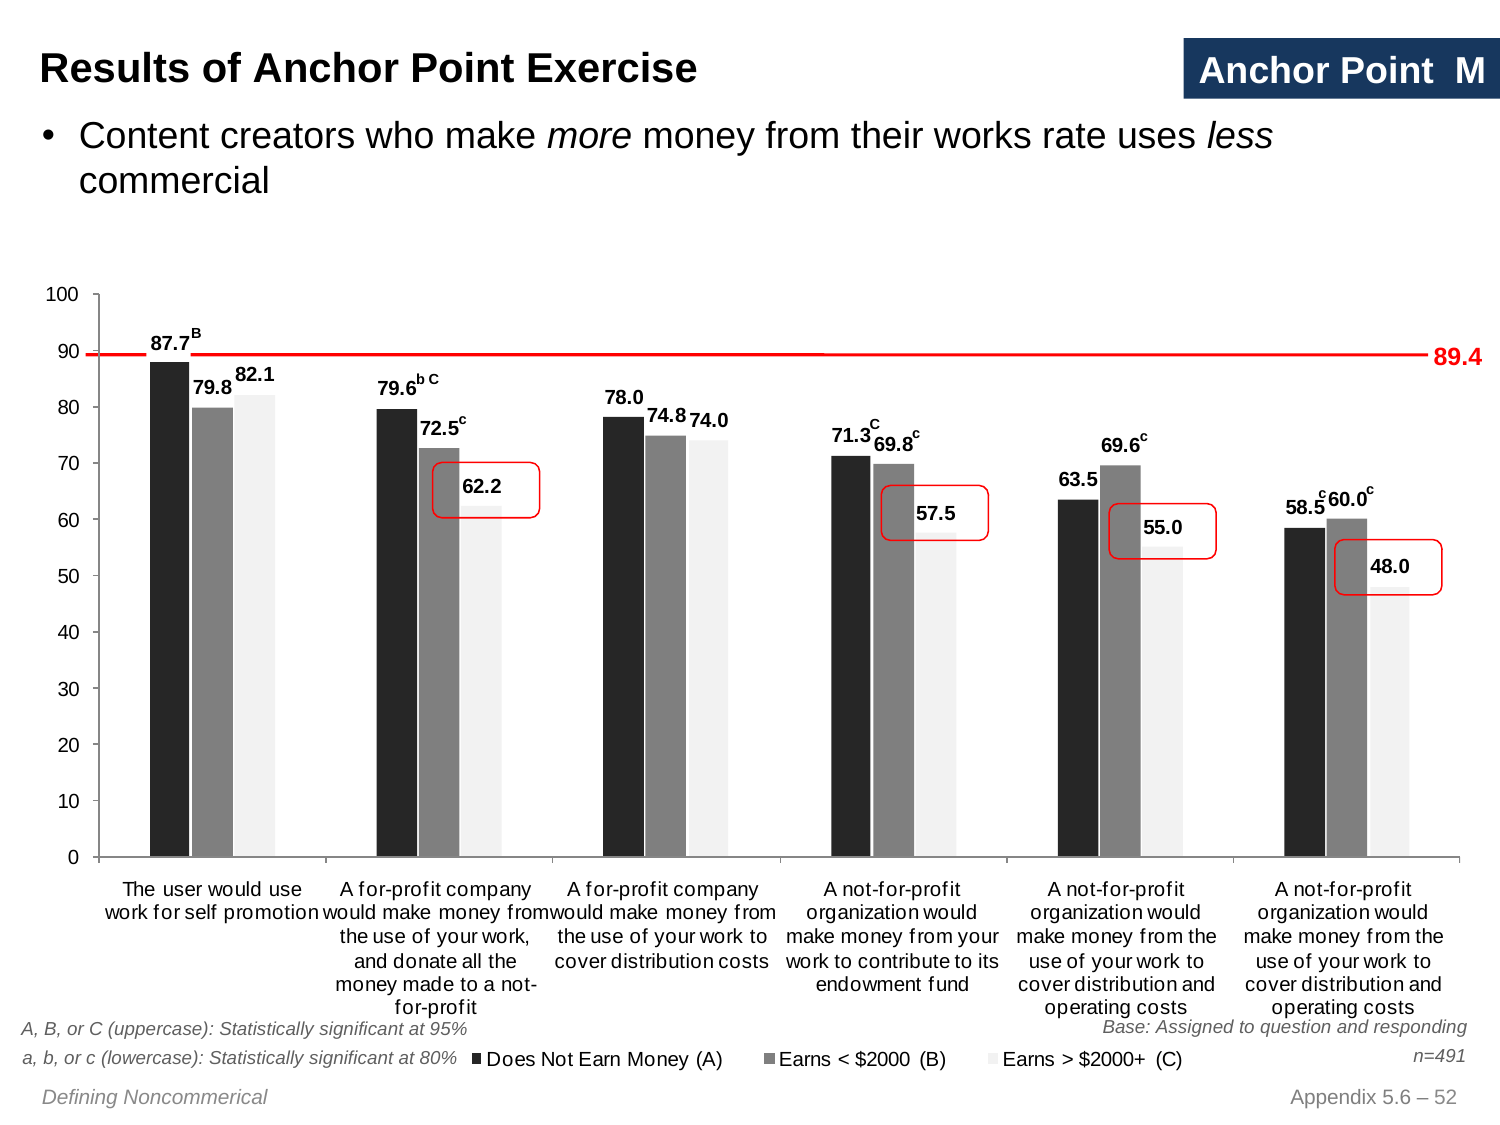

Results of Anchor Point Exercise
Anchor Point M
Content creators who make more money from their works rate uses less commercial
B
89.4
b C
c
C
c
c
c
c
Base: Assigned to question and responding
n=491
A, B, or C (uppercase): Statistically significant at 95%
a, b, or c (lowercase): Statistically significant at 80%
Defining Noncommerical
Appendix 5.6 –